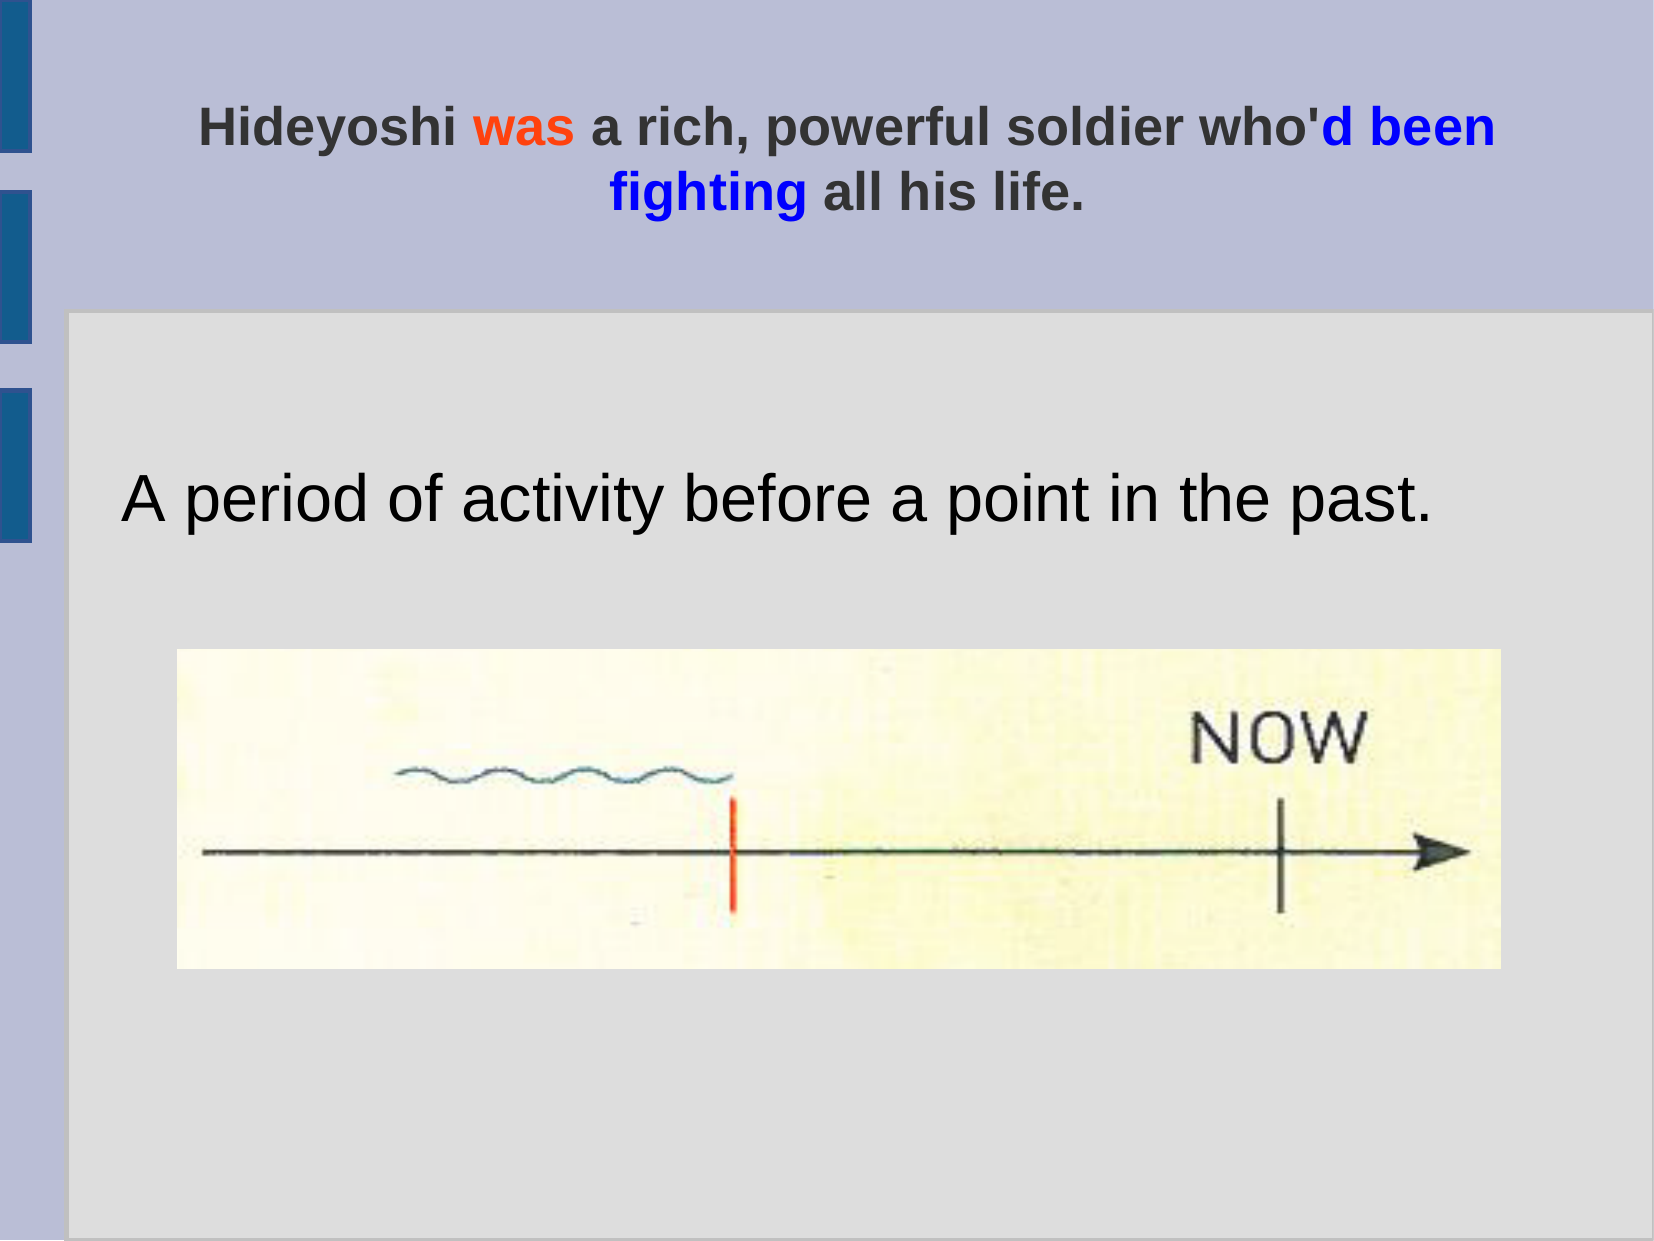

# Hideyoshi was a rich, powerful soldier who'd been fighting all his life.
A period of activity before a point in the past.